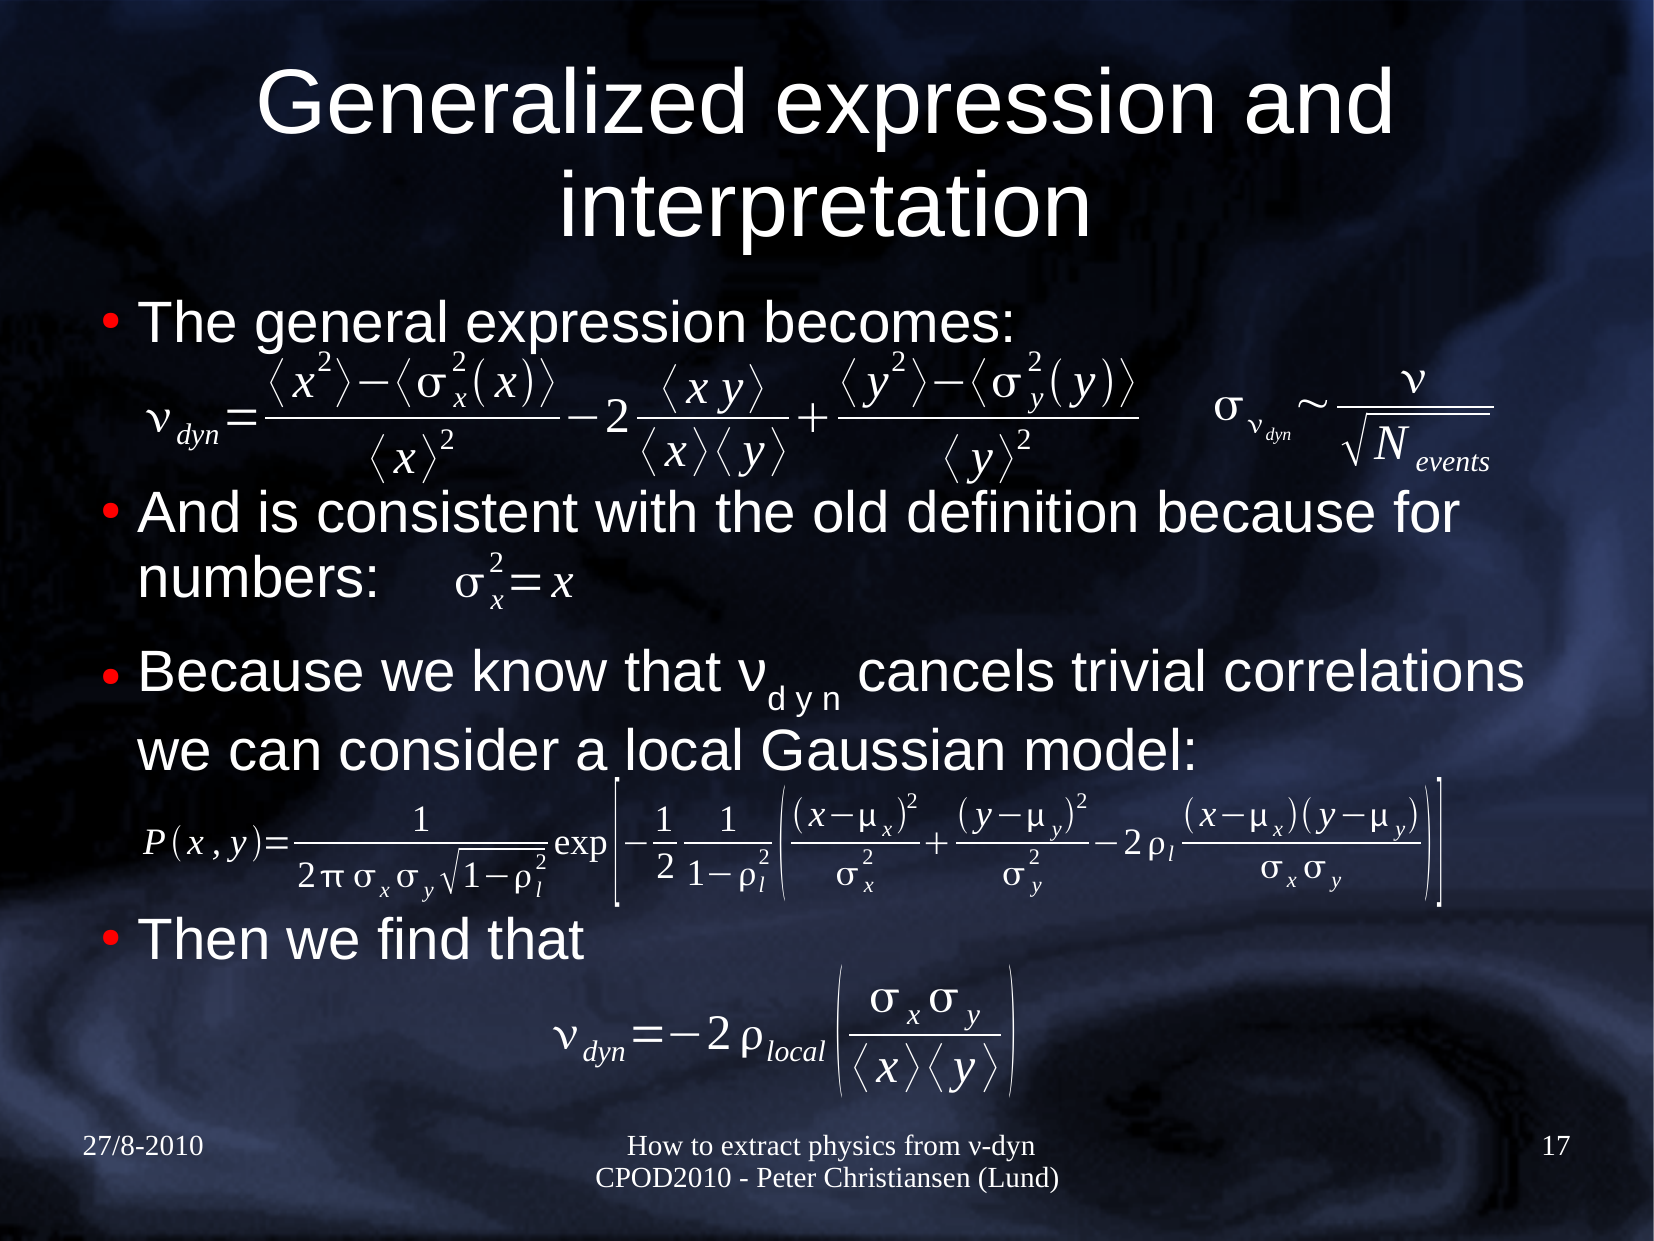

# Generalized expression and interpretation
The general expression becomes:
And is consistent with the old definition because for numbers:
Because we know that νd y n cancels trivial correlations we can consider a local Gaussian model:
Then we find that
27/8-2010
17